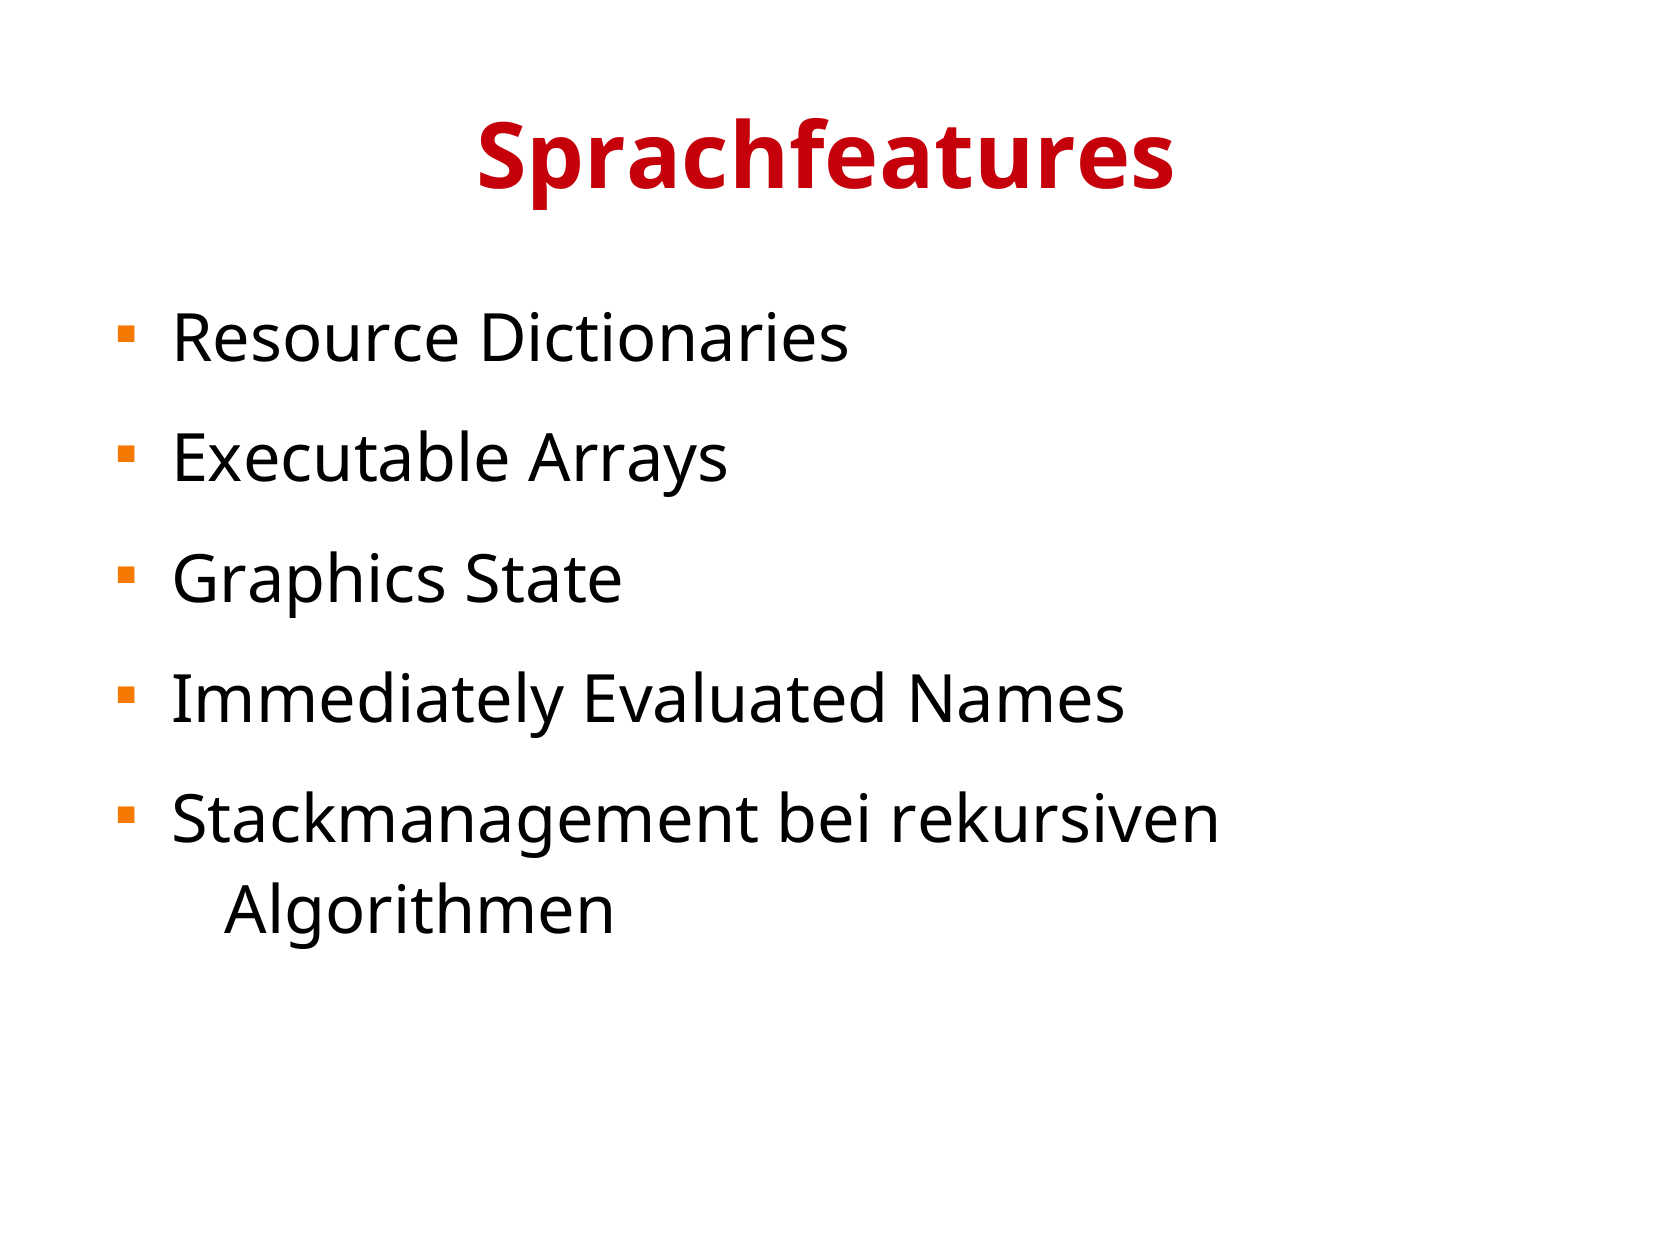

# Sprachfeatures
Resource Dictionaries
Executable Arrays
Graphics State
Immediately Evaluated Names
Stackmanagement bei rekursiven Algorithmen